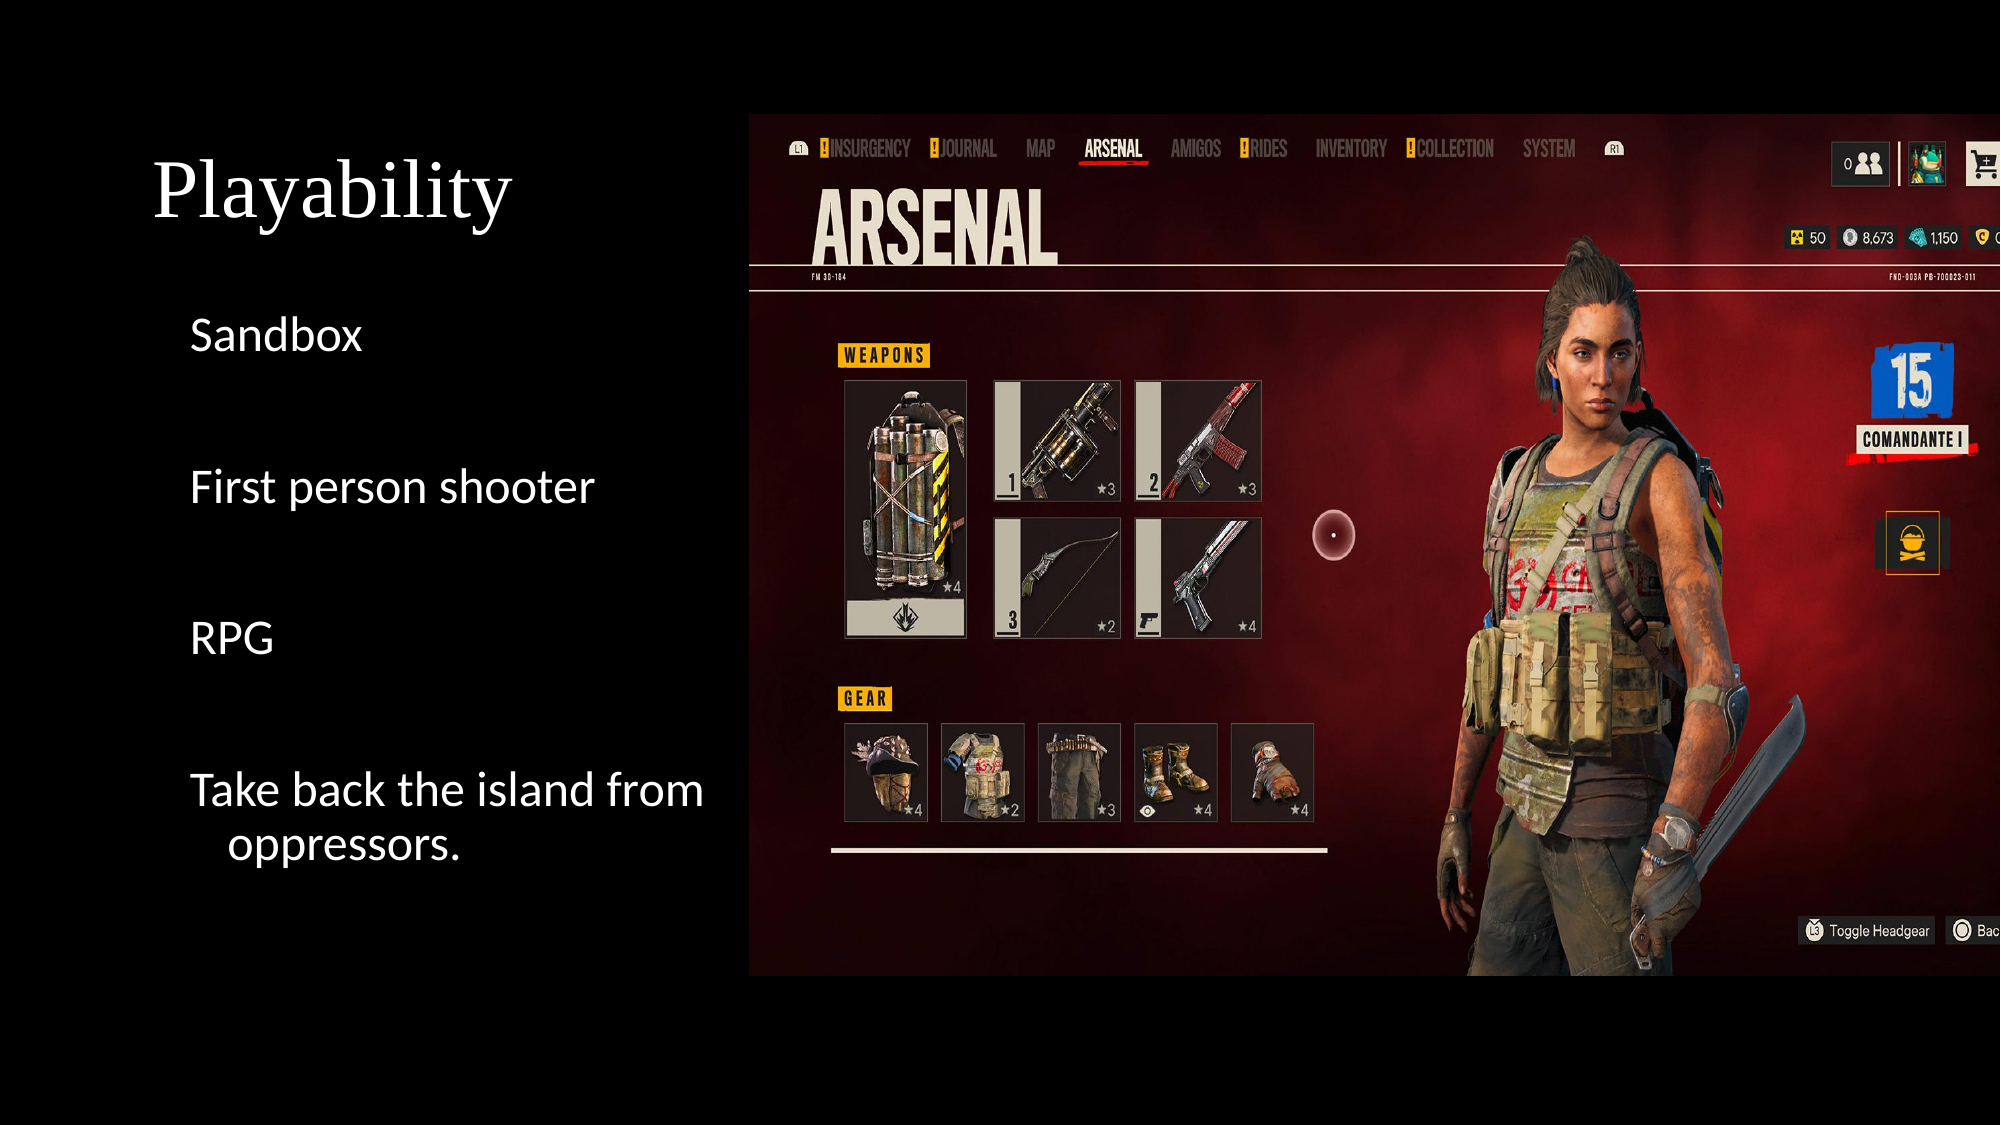

# Playability
Sandbox
First person shooter
RPG
Take back the island from oppressors.